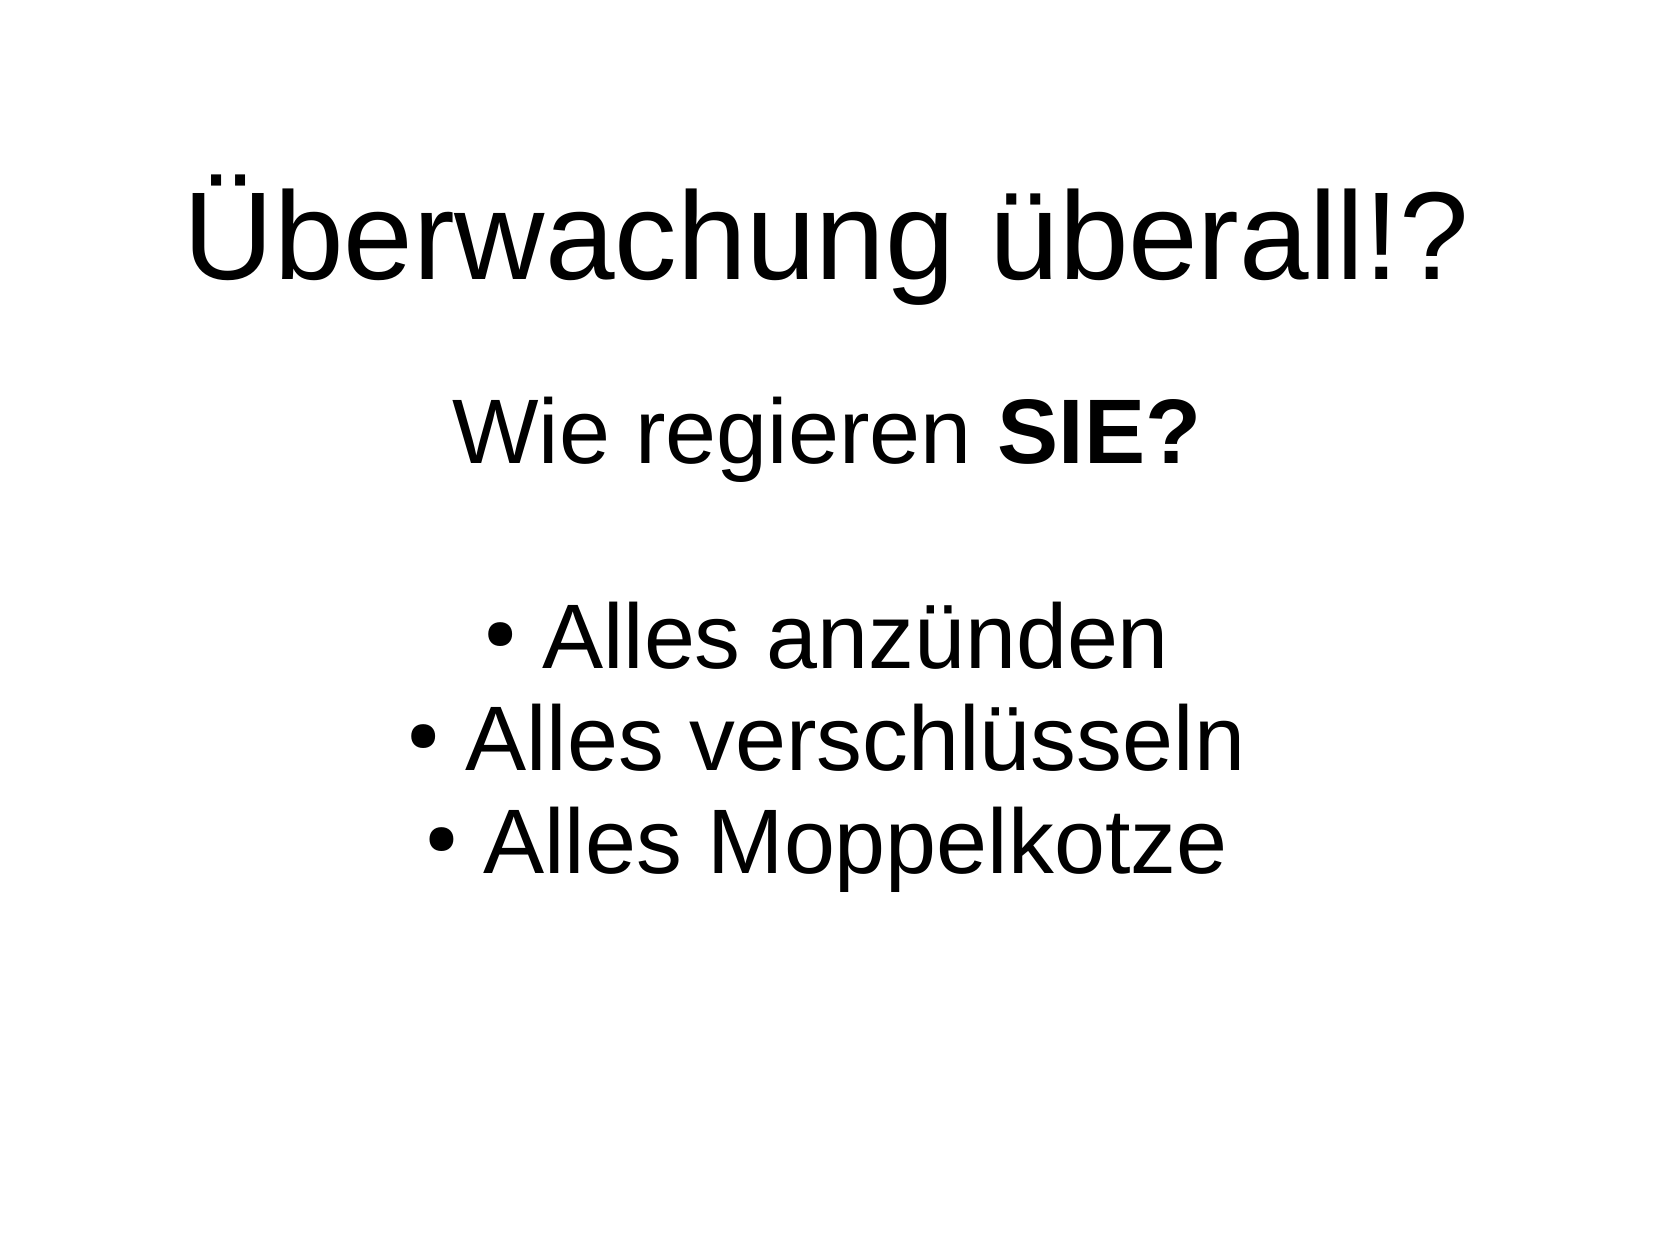

# Überwachung überall!?
Wie regieren SIE?
 Alles anzünden
 Alles verschlüsseln
 Alles Moppelkotze